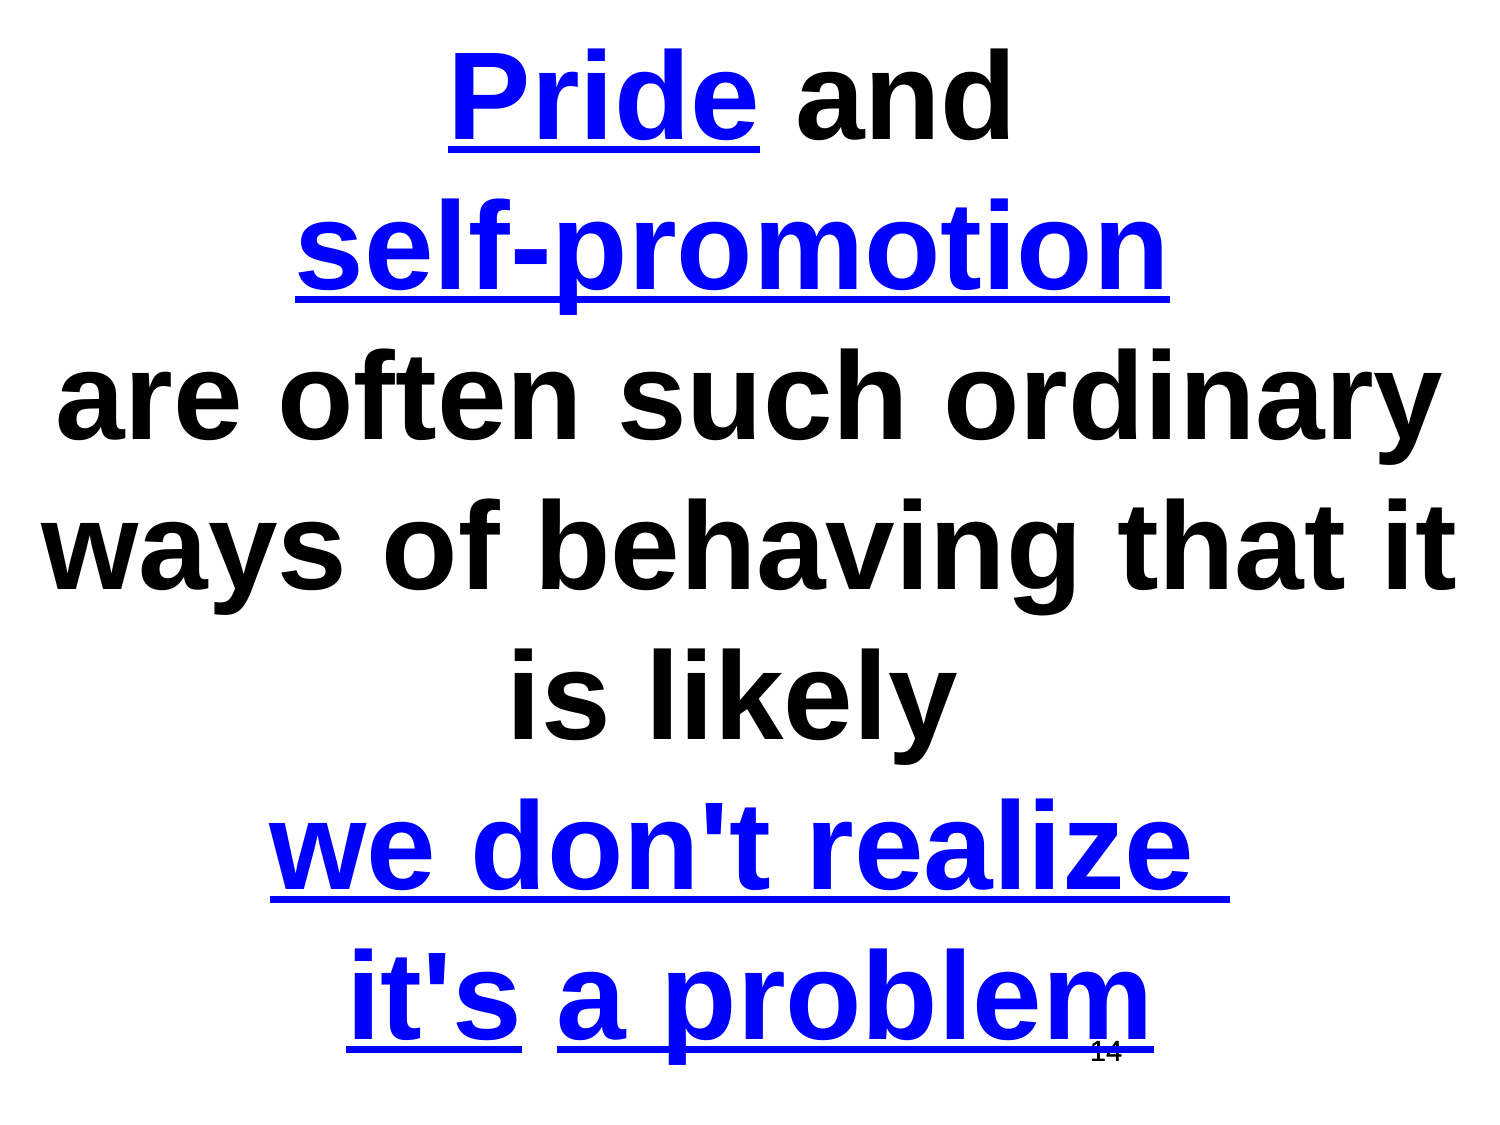

Pride and
self-promotion
are often such ordinary ways of behaving that it is likely
we don't realize
it's a problem
14